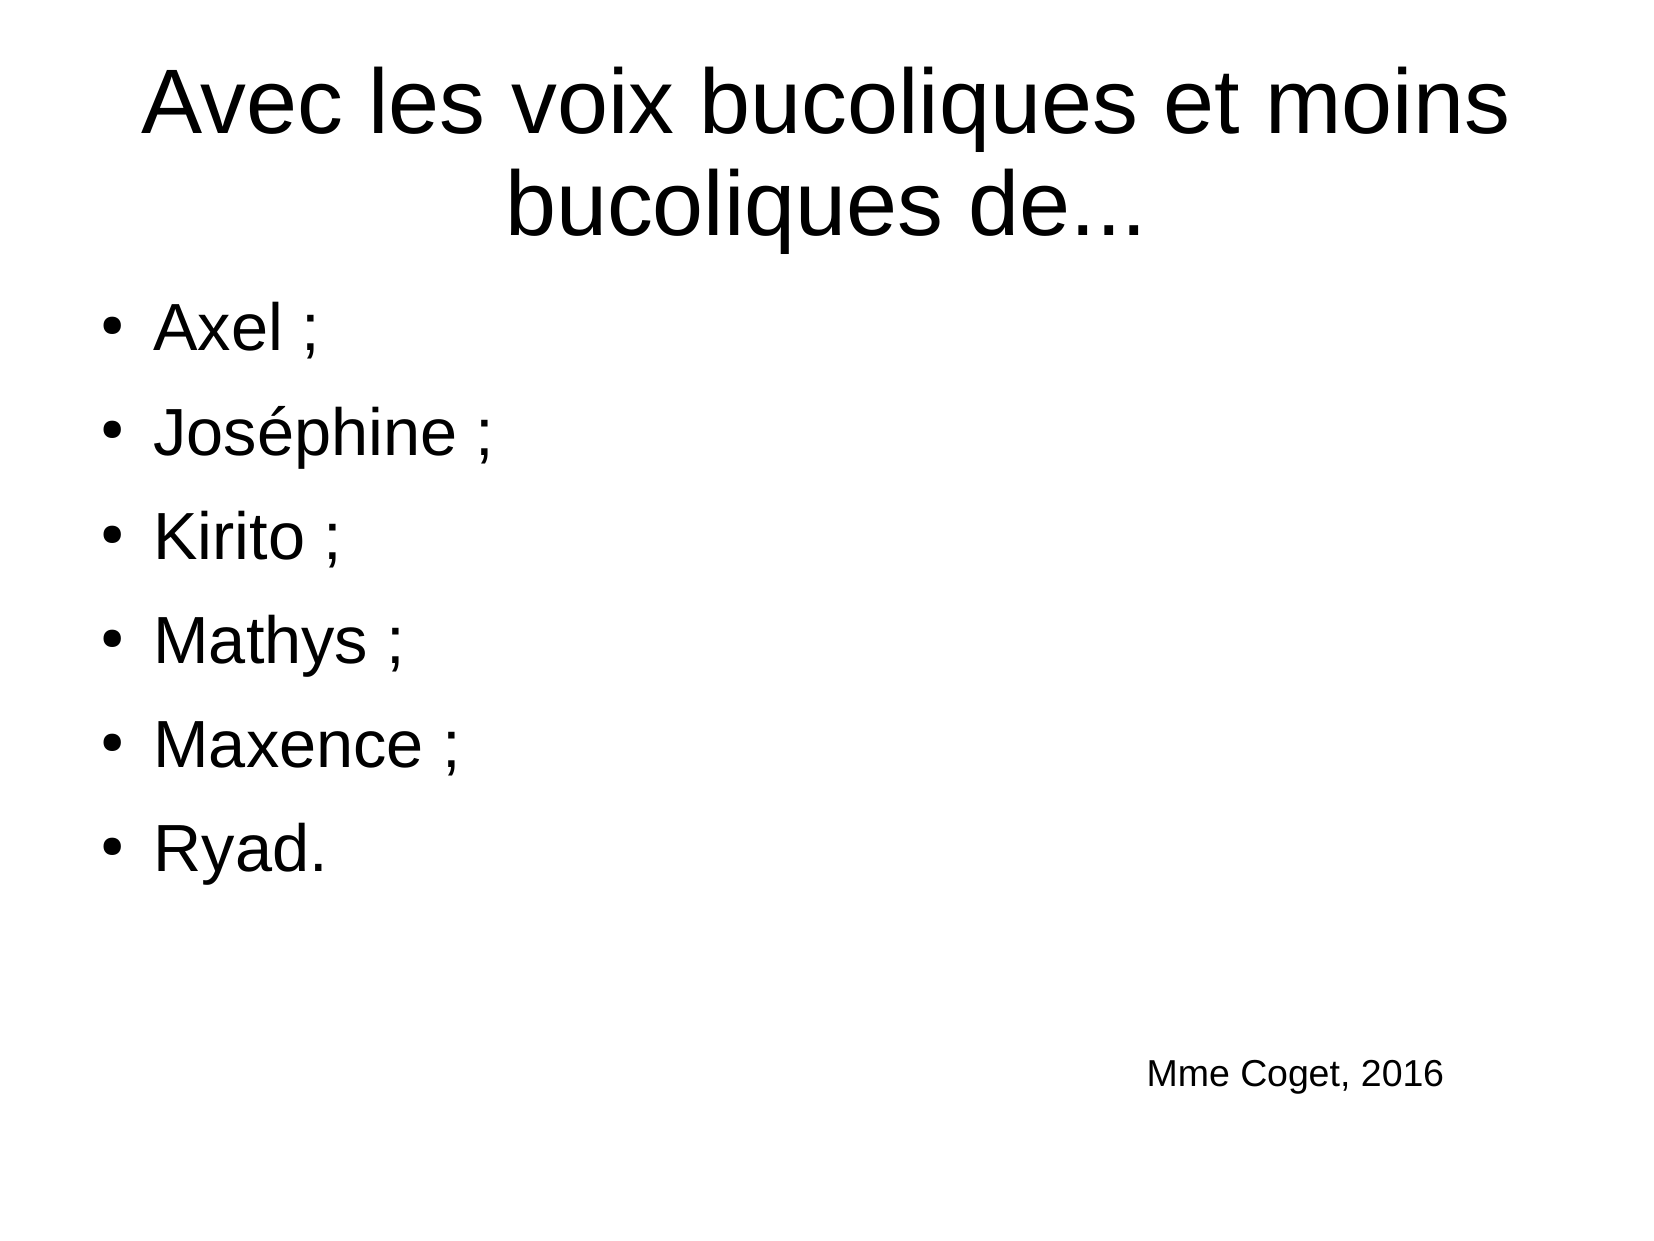

# Avec les voix bucoliques et moins bucoliques de...
Axel ;
Joséphine ;
Kirito ;
Mathys ;
Maxence ;
Ryad.
Mme Coget, 2016